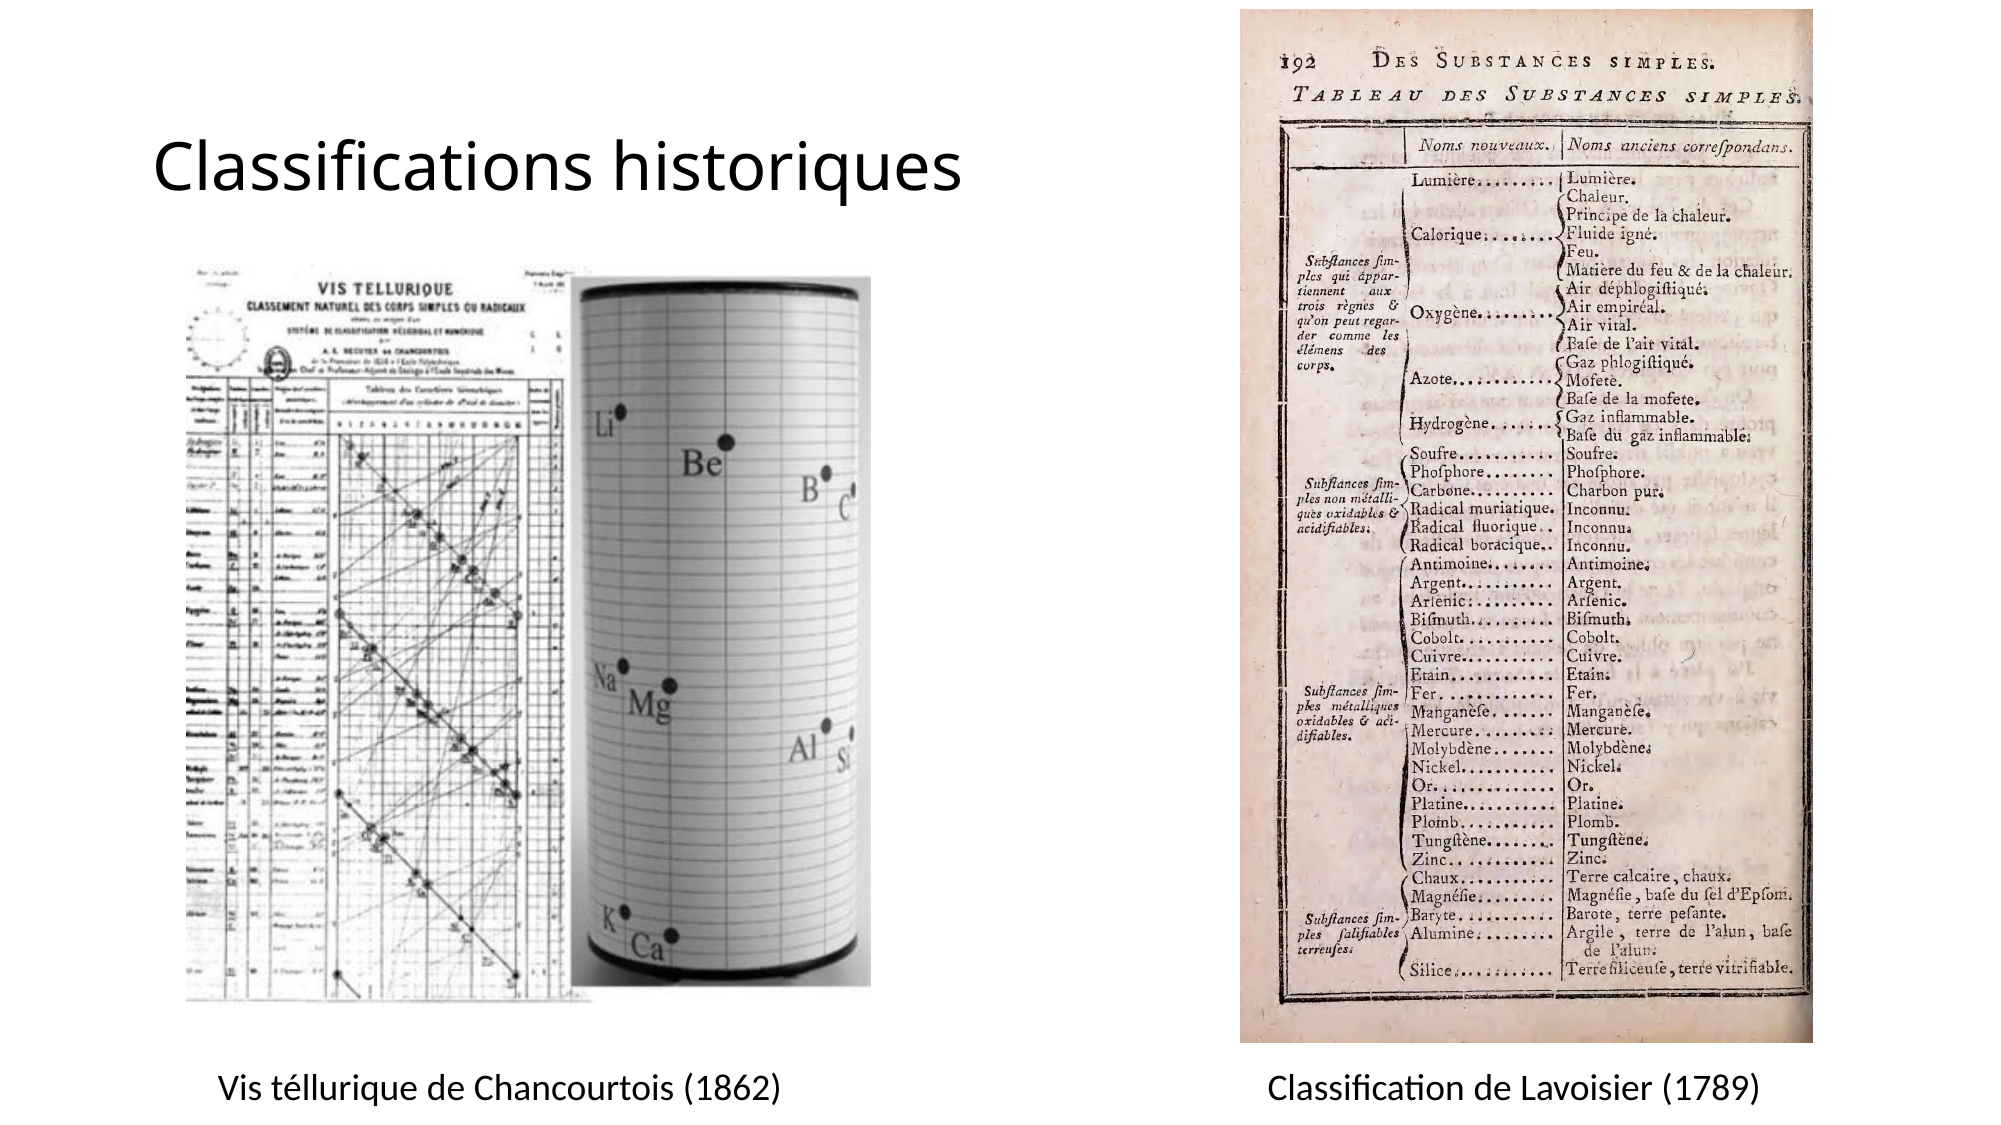

# Classifications historiques
Vis téllurique de Chancourtois (1862)
Classification de Lavoisier (1789)